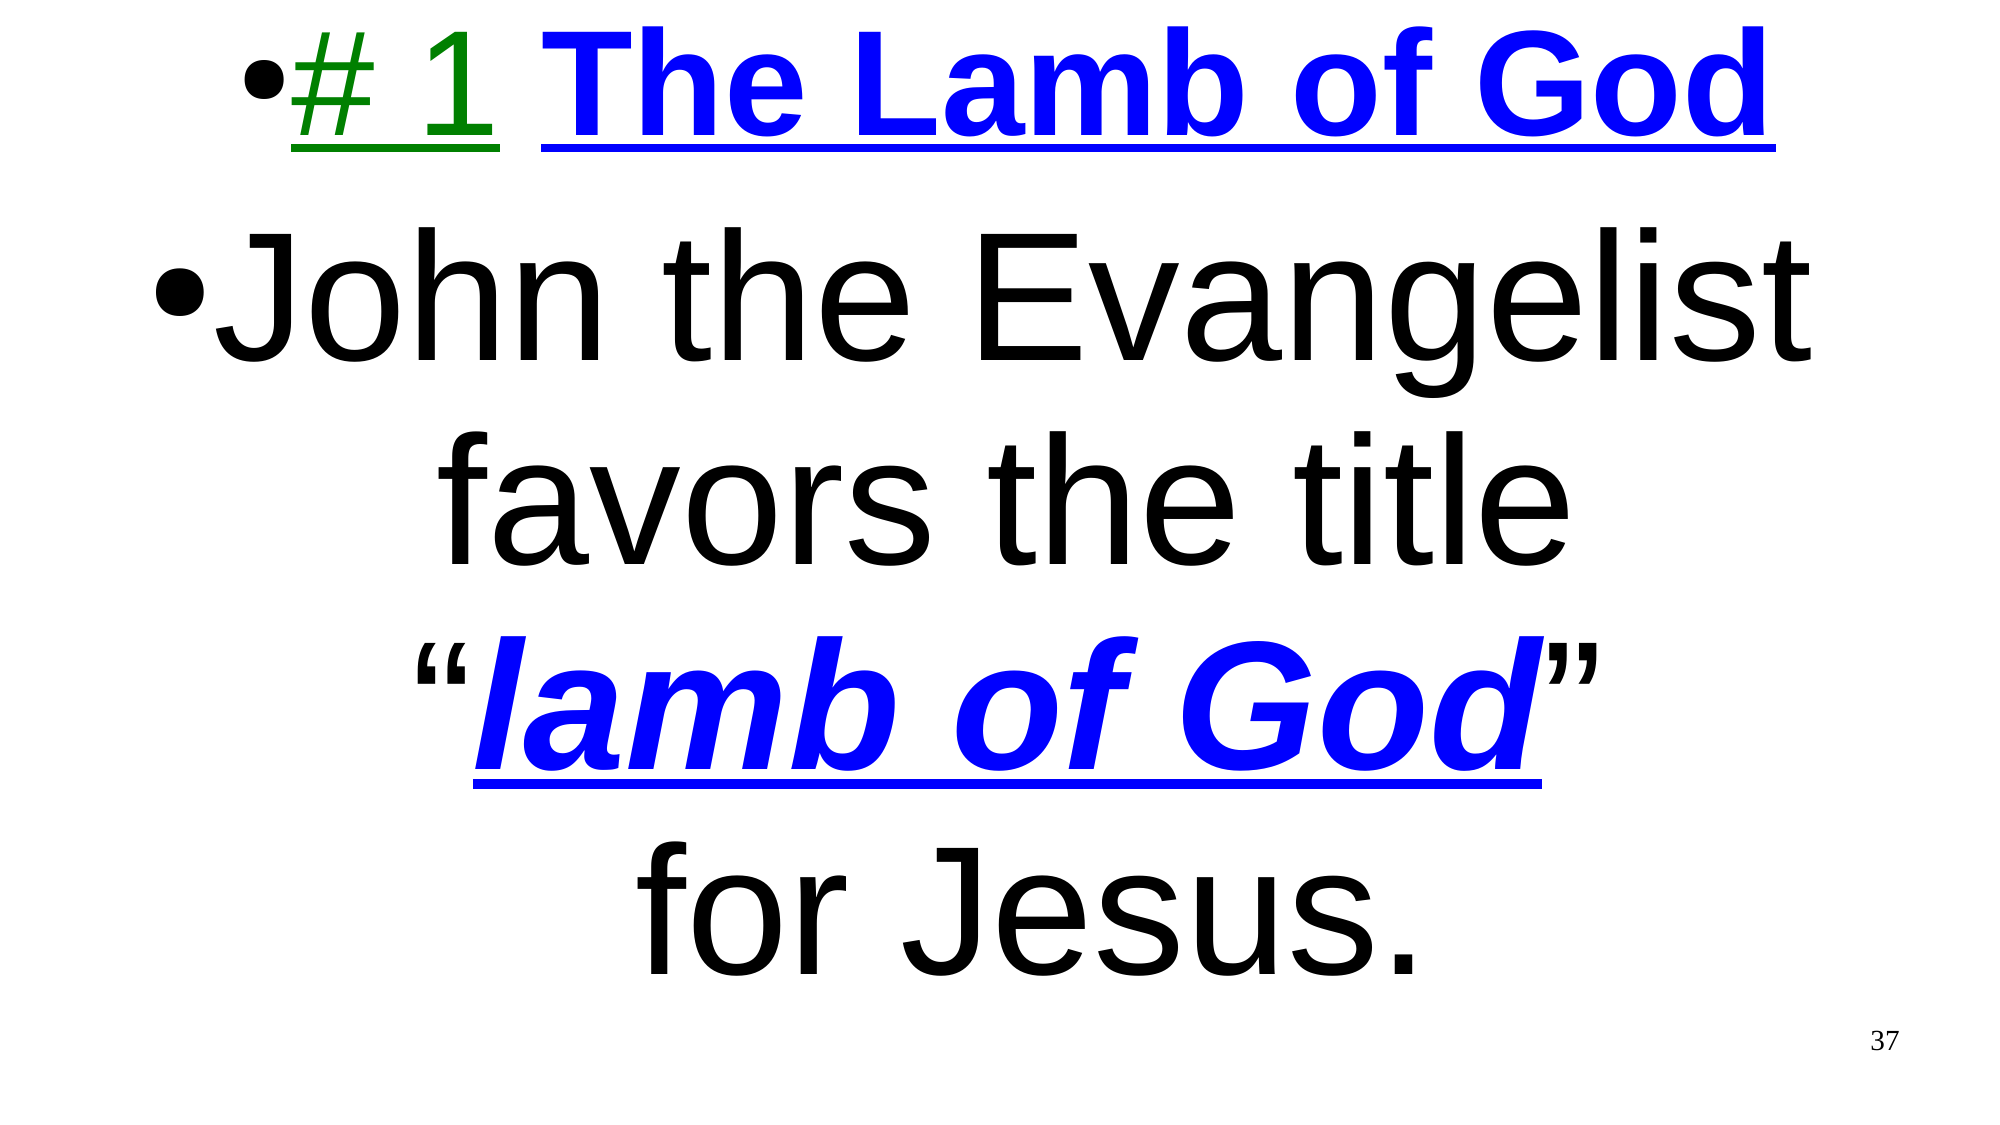

# # 1 The Lamb of God
John the Evangelist
favors the title
“lamb of God”
for Jesus.
37